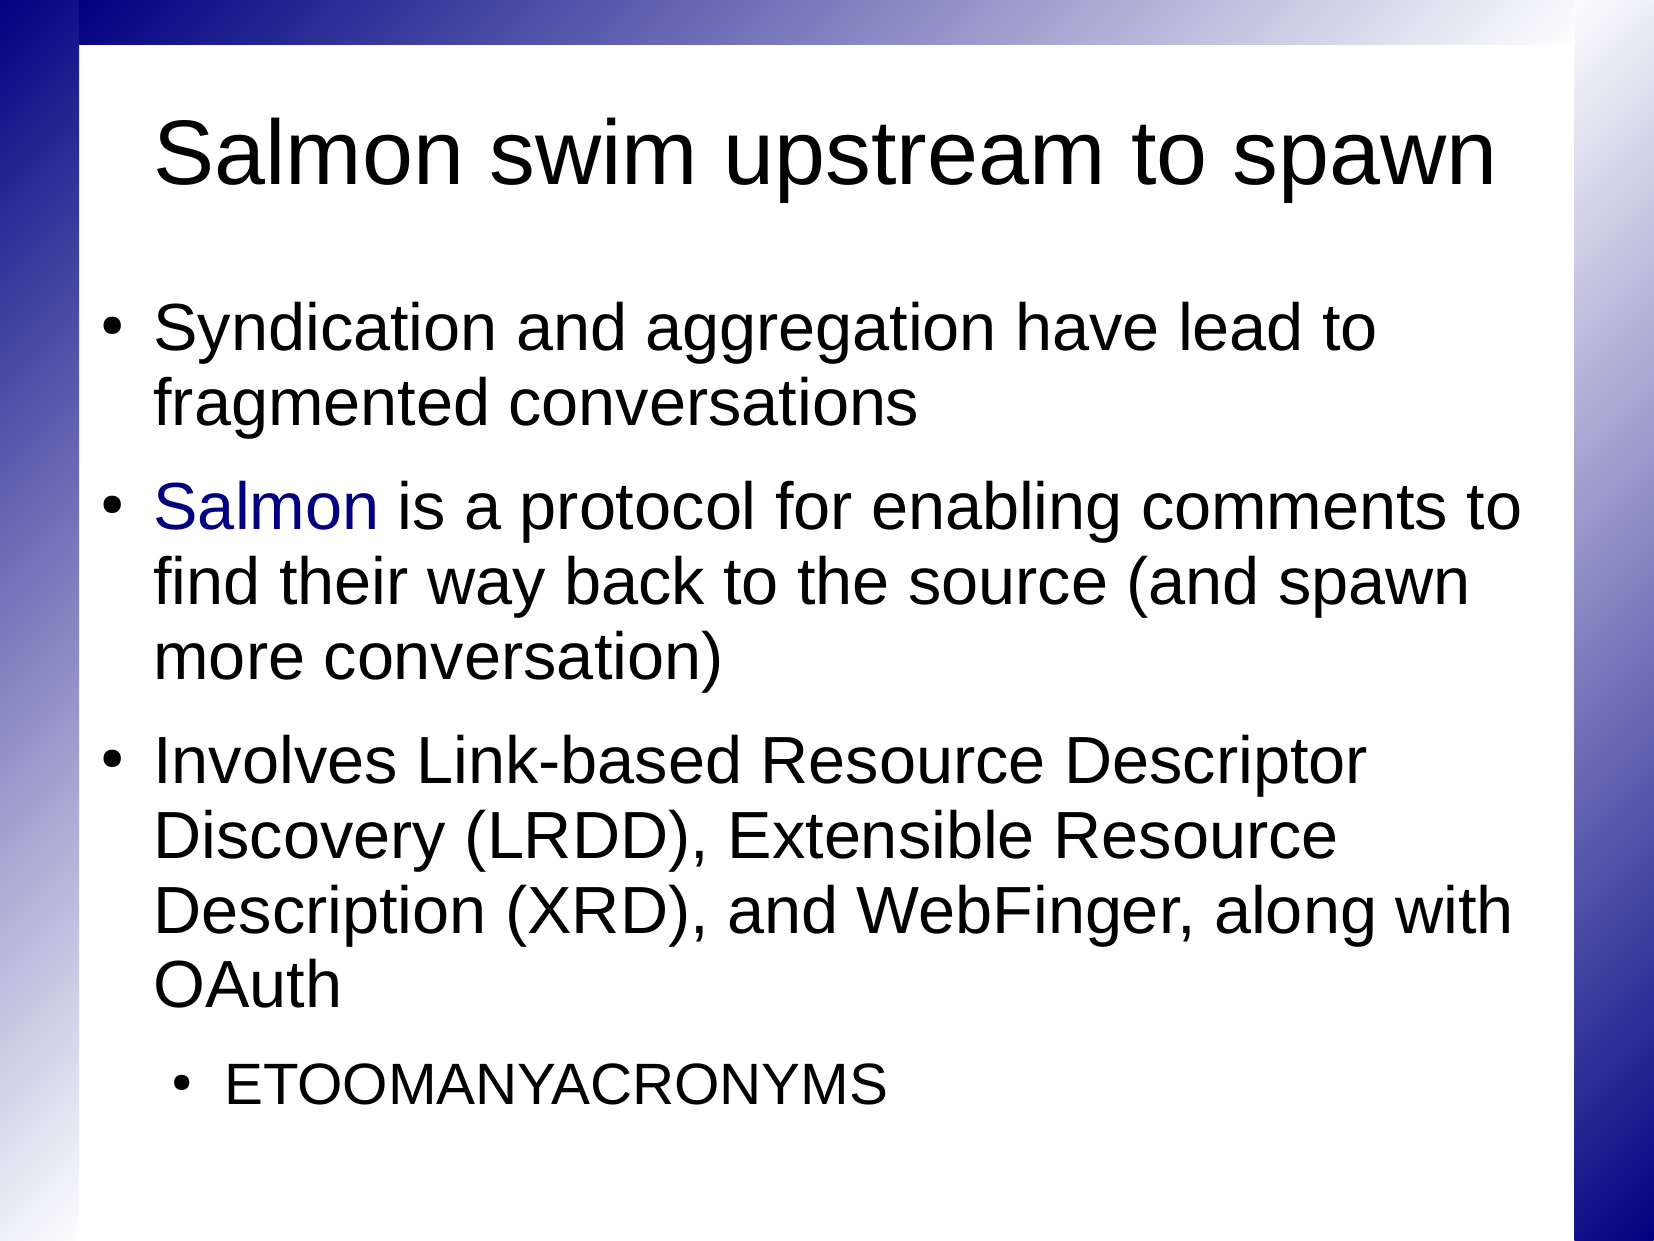

# Salmon swim upstream to spawn
Syndication and aggregation have lead to fragmented conversations
Salmon is a protocol for enabling comments to find their way back to the source (and spawn more conversation)
Involves Link-based Resource Descriptor Discovery (LRDD), Extensible Resource Description (XRD), and WebFinger, along with OAuth
ETOOMANYACRONYMS